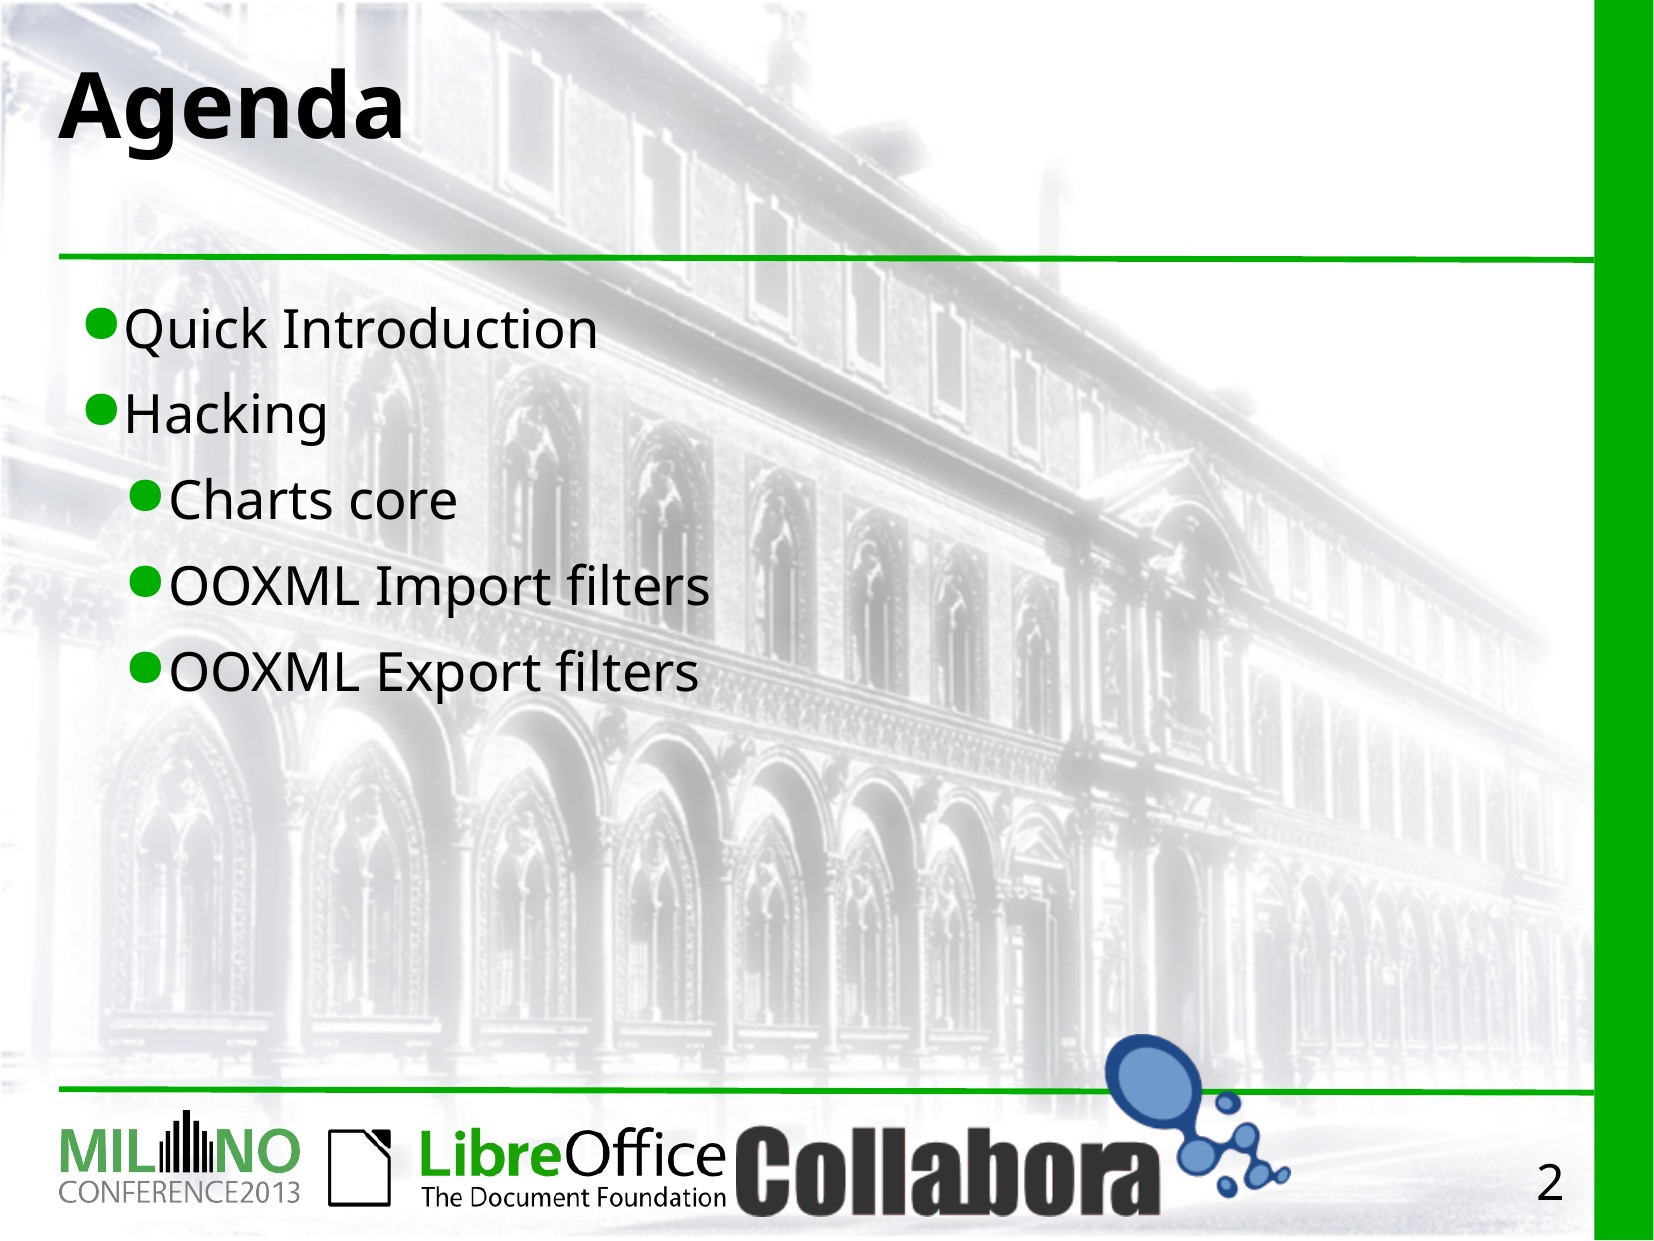

# Agenda
Quick Introduction
Hacking
Charts core
OOXML Import filters
OOXML Export filters
2